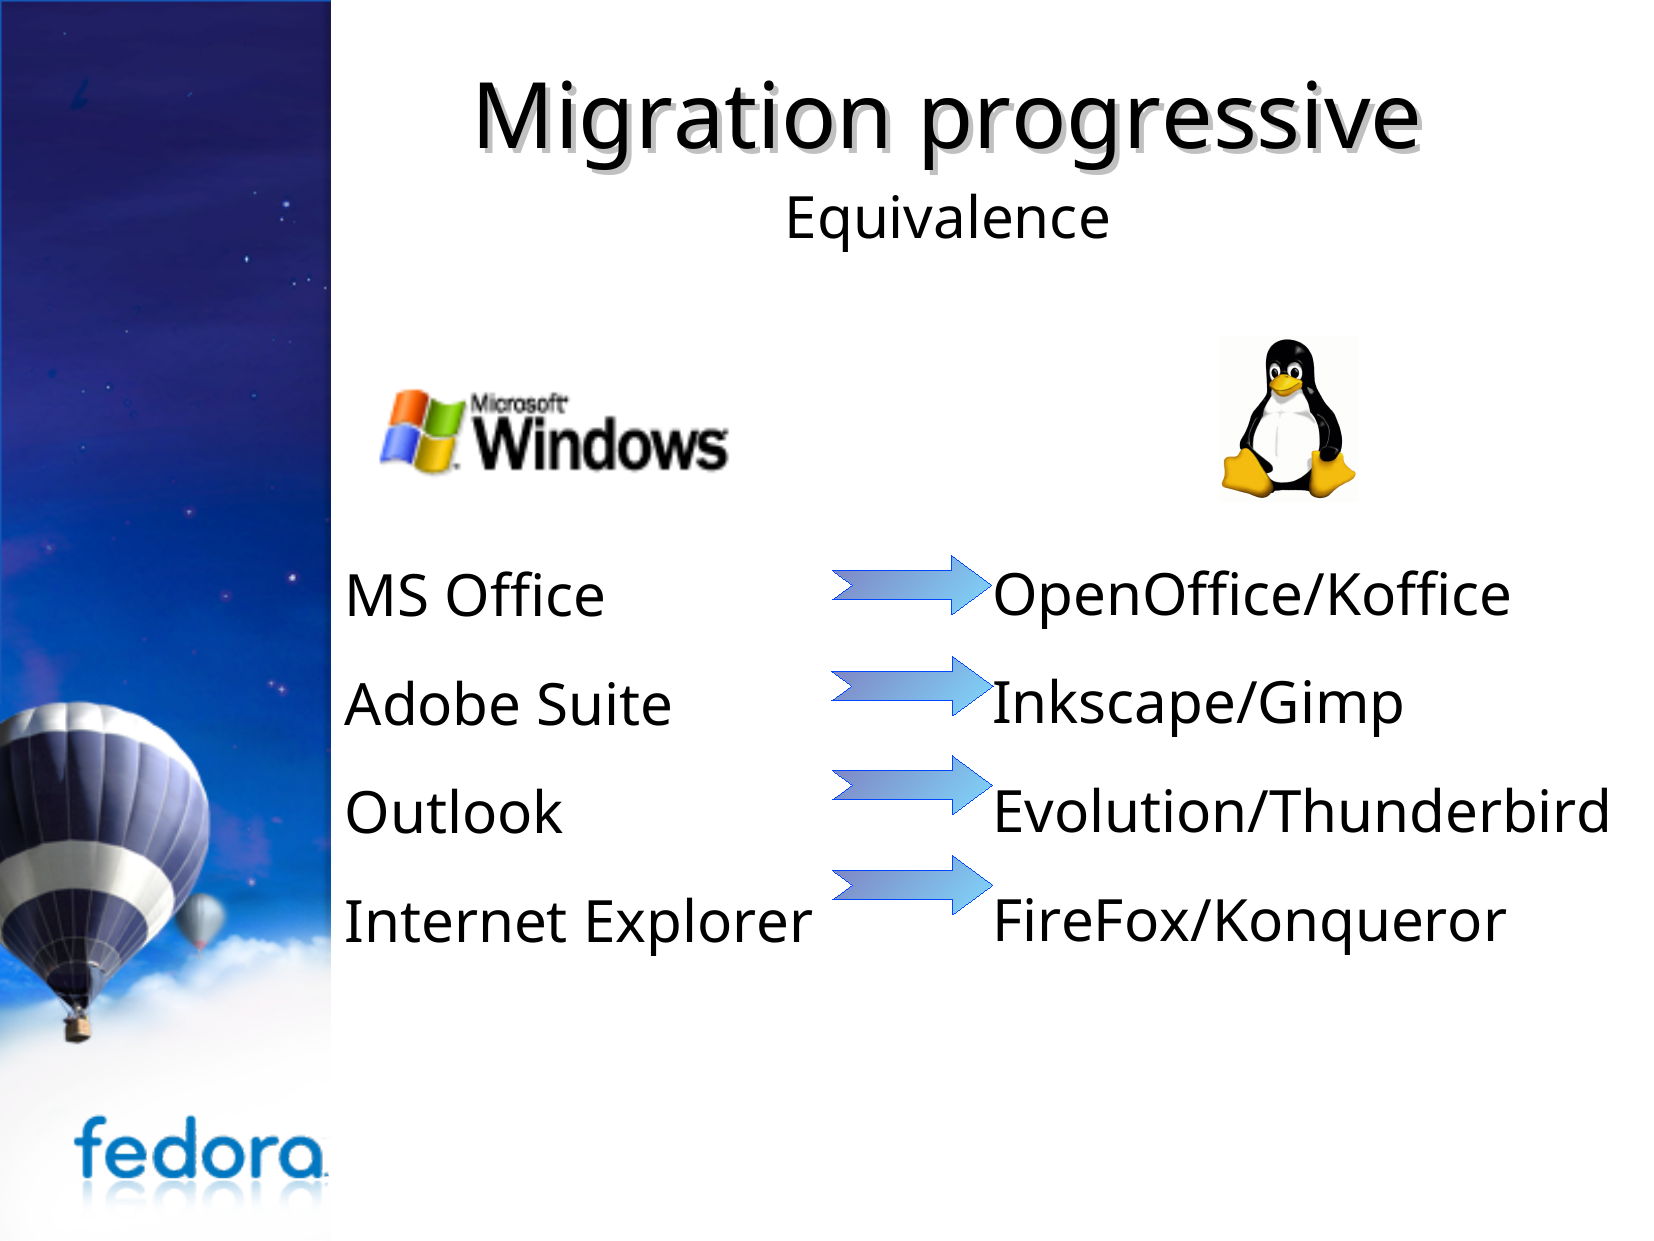

# Migration progressive Equivalence
OpenOffice/Koffice
Inkscape/Gimp
Evolution/Thunderbird
FireFox/Konqueror
MS Office
Adobe Suite
Outlook
Internet Explorer